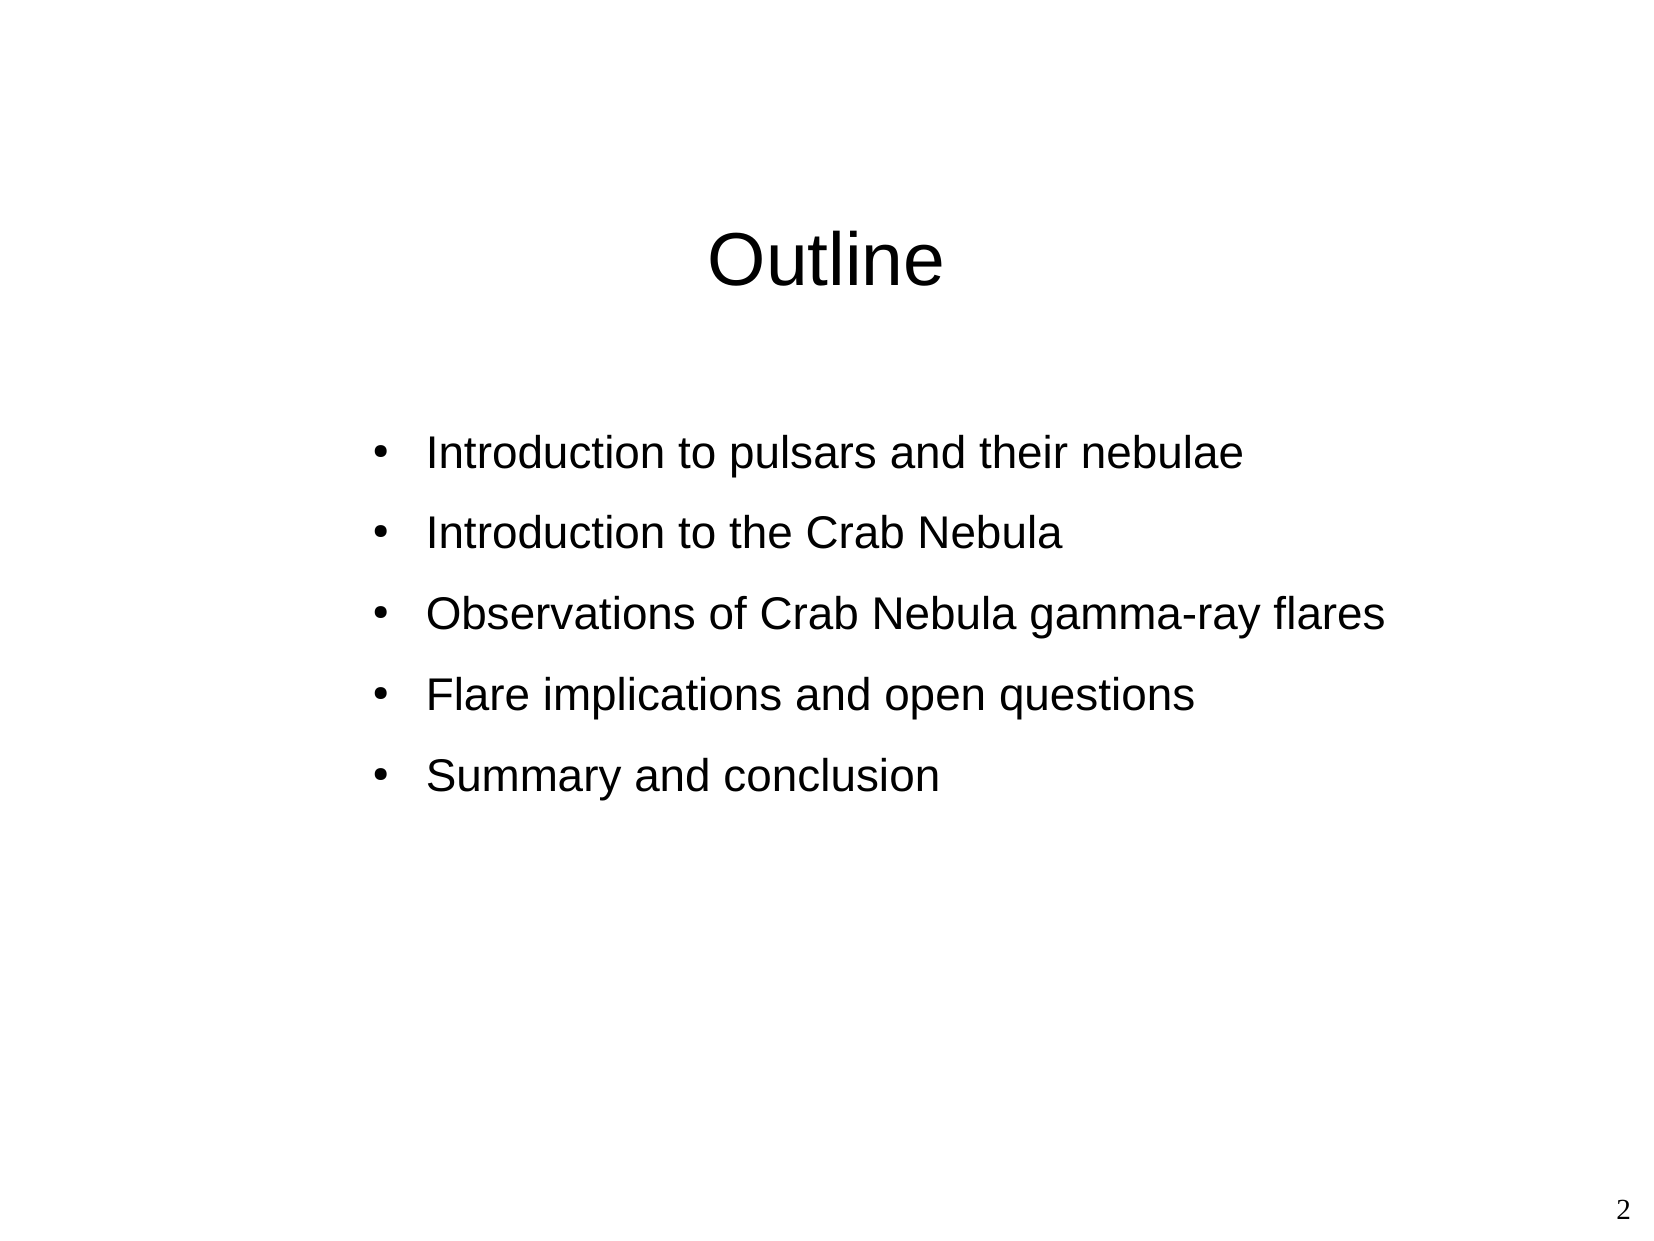

# Outline
Introduction to pulsars and their nebulae
Introduction to the Crab Nebula
Observations of Crab Nebula gamma-ray flares
Flare implications and open questions
Summary and conclusion
2